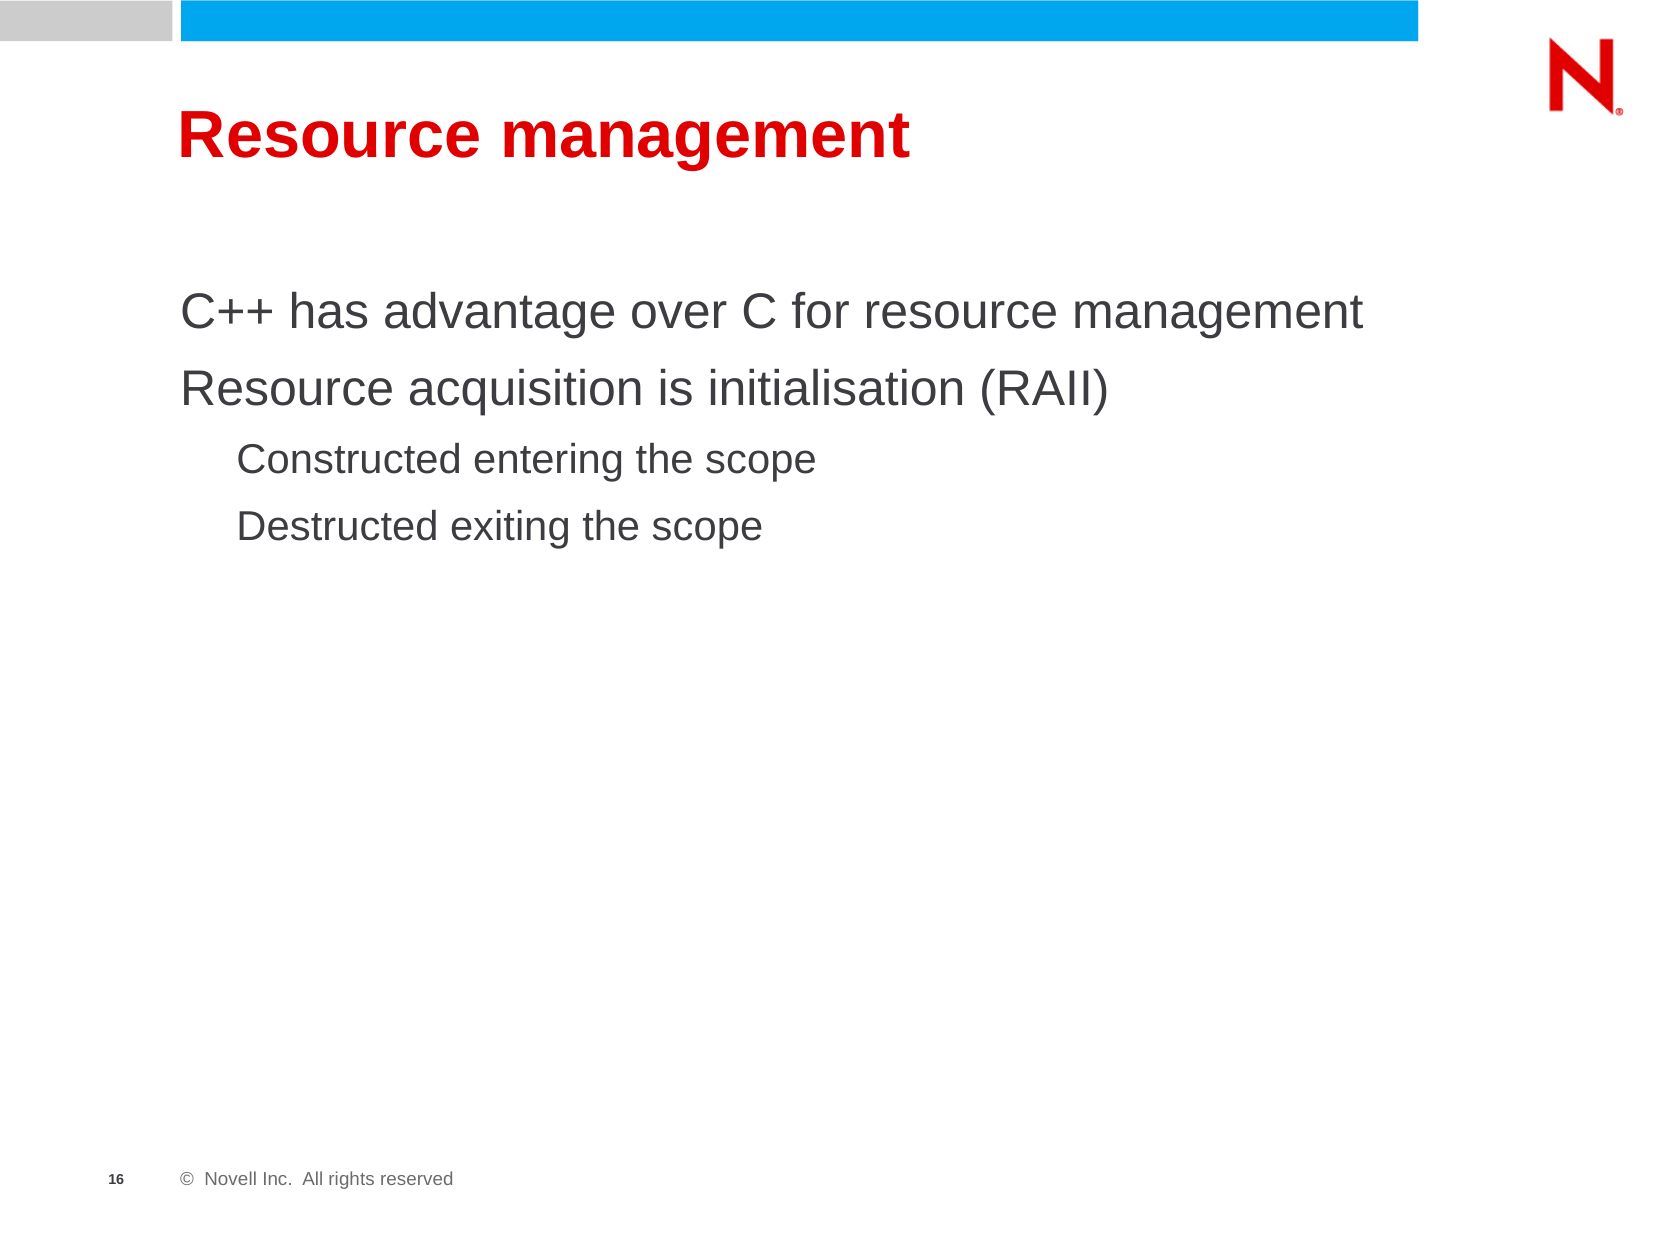

# Resource management
C++ has advantage over C for resource management
Resource acquisition is initialisation (RAII)
Constructed entering the scope
Destructed exiting the scope